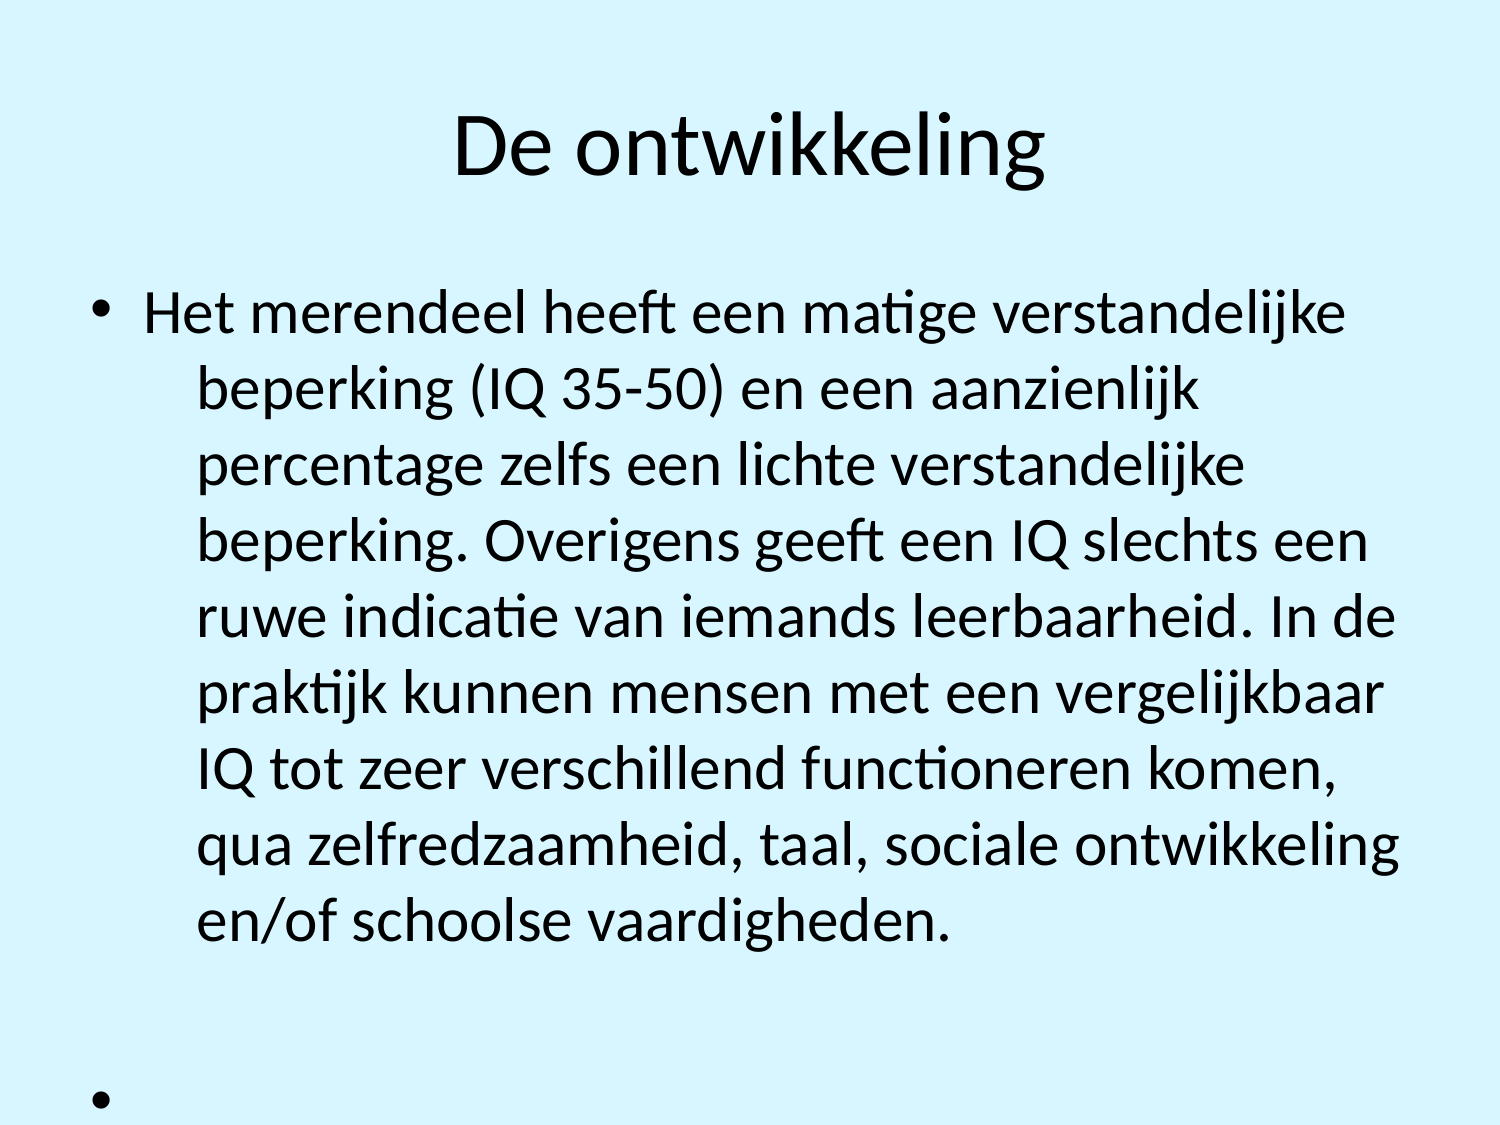

# De ontwikkeling
Het merendeel heeft een matige verstandelijke beperking (IQ 35-50) en een aanzienlijk percentage zelfs een lichte verstandelijke beperking. Overigens geeft een IQ slechts een ruwe indicatie van iemands leerbaarheid. In de praktijk kunnen mensen met een vergelijkbaar IQ tot zeer verschillend functioneren komen, qua zelfredzaamheid, taal, sociale ontwikkeling en/of schoolse vaardigheden.